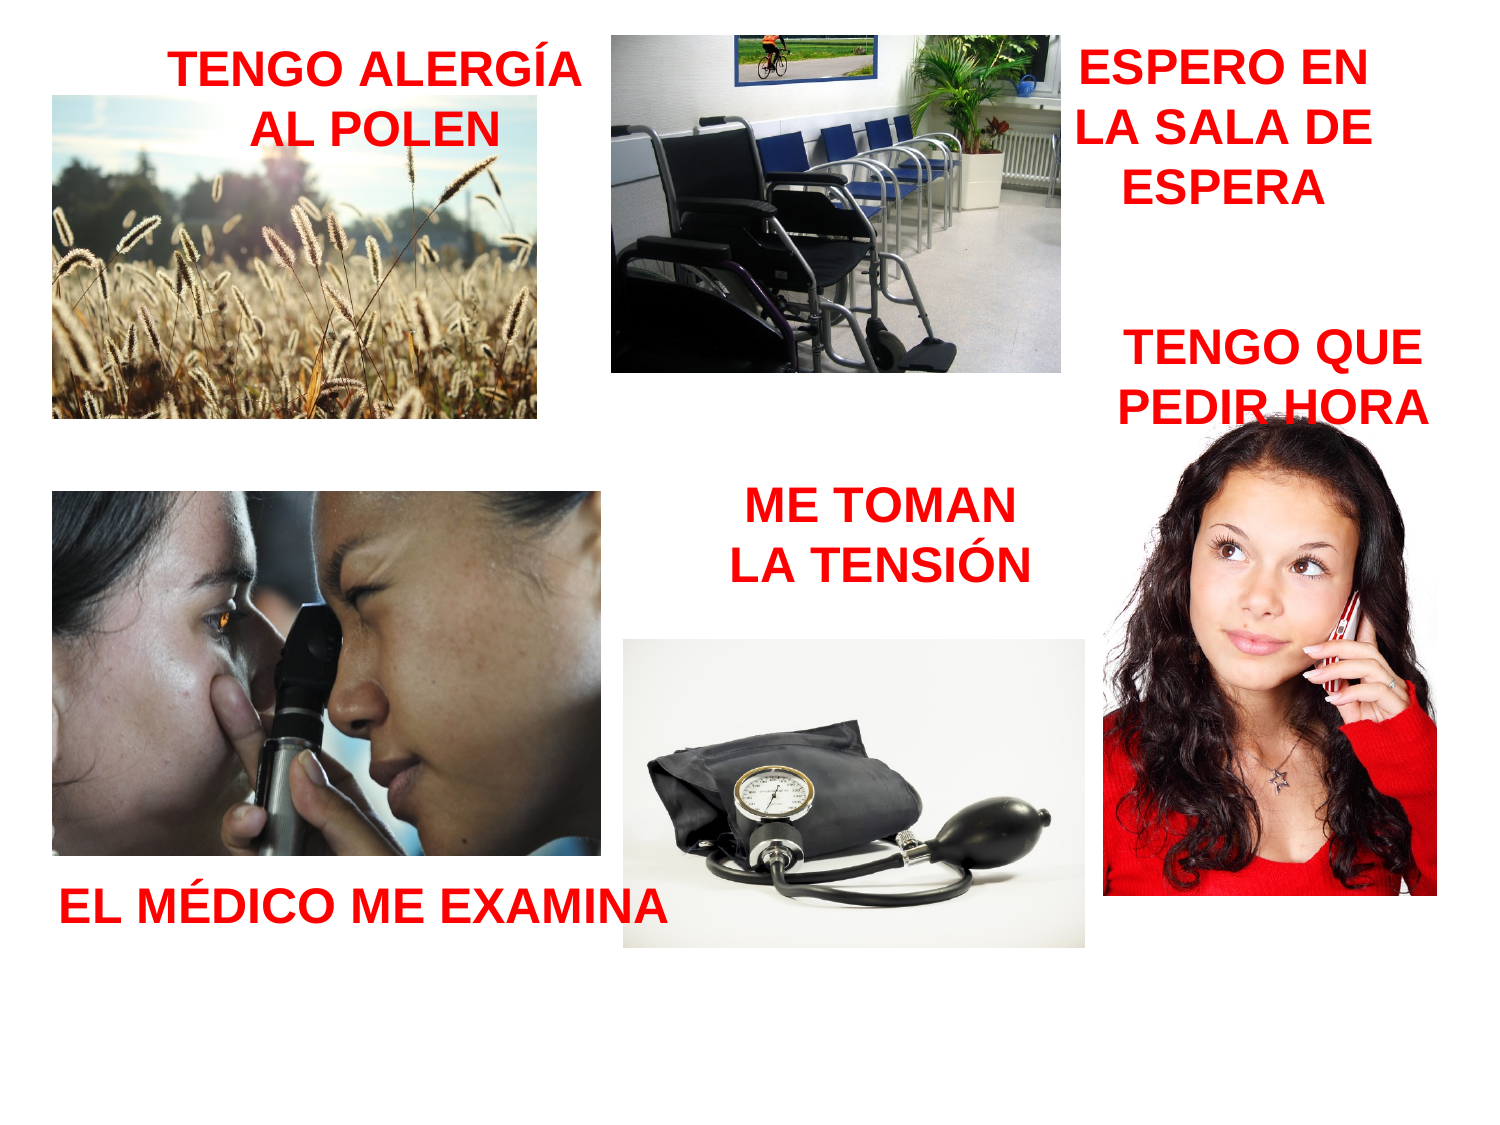

ESPERO EN LA SALA DE ESPERA
TENGO ALERGÍA AL POLEN
TENGO QUE PEDIR HORA
ME TOMAN LA TENSIÓN
EL MÉDICO ME EXAMINA